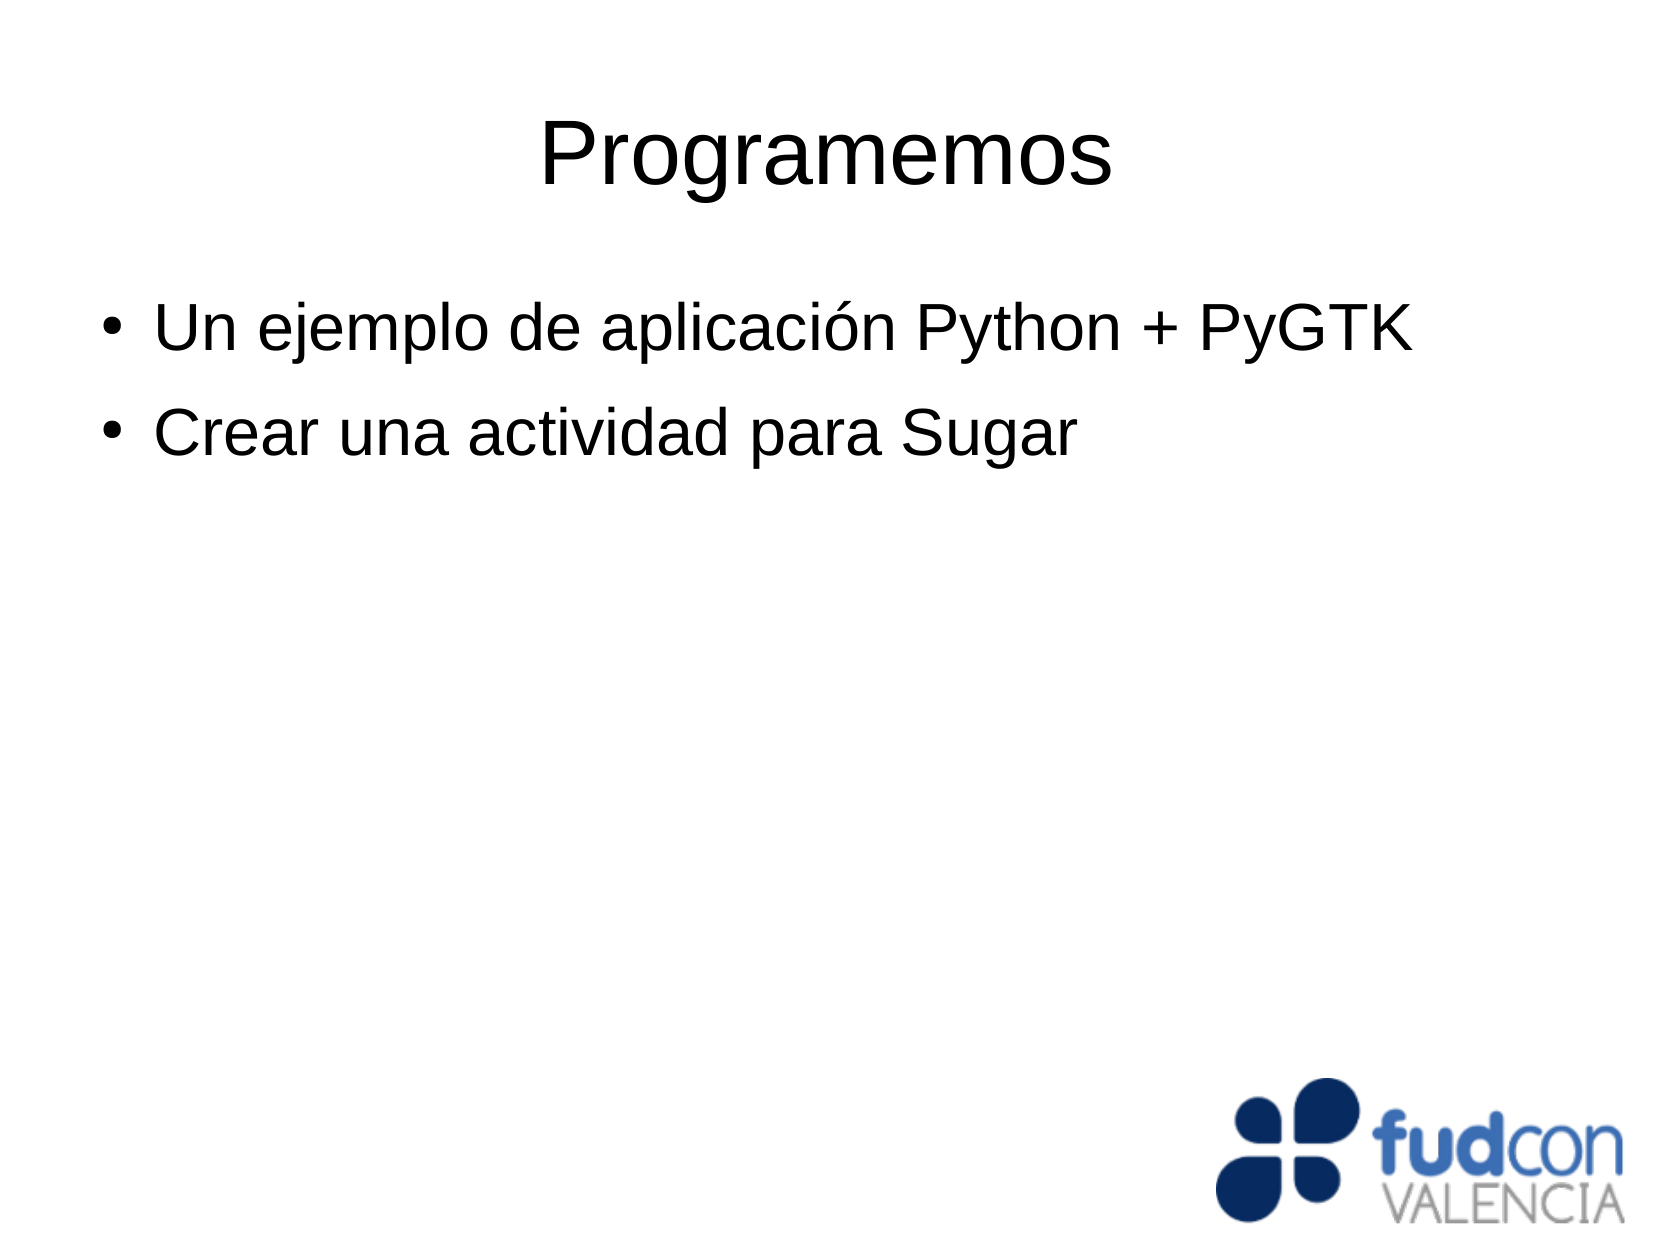

# Programemos
Un ejemplo de aplicación Python + PyGTK
Crear una actividad para Sugar